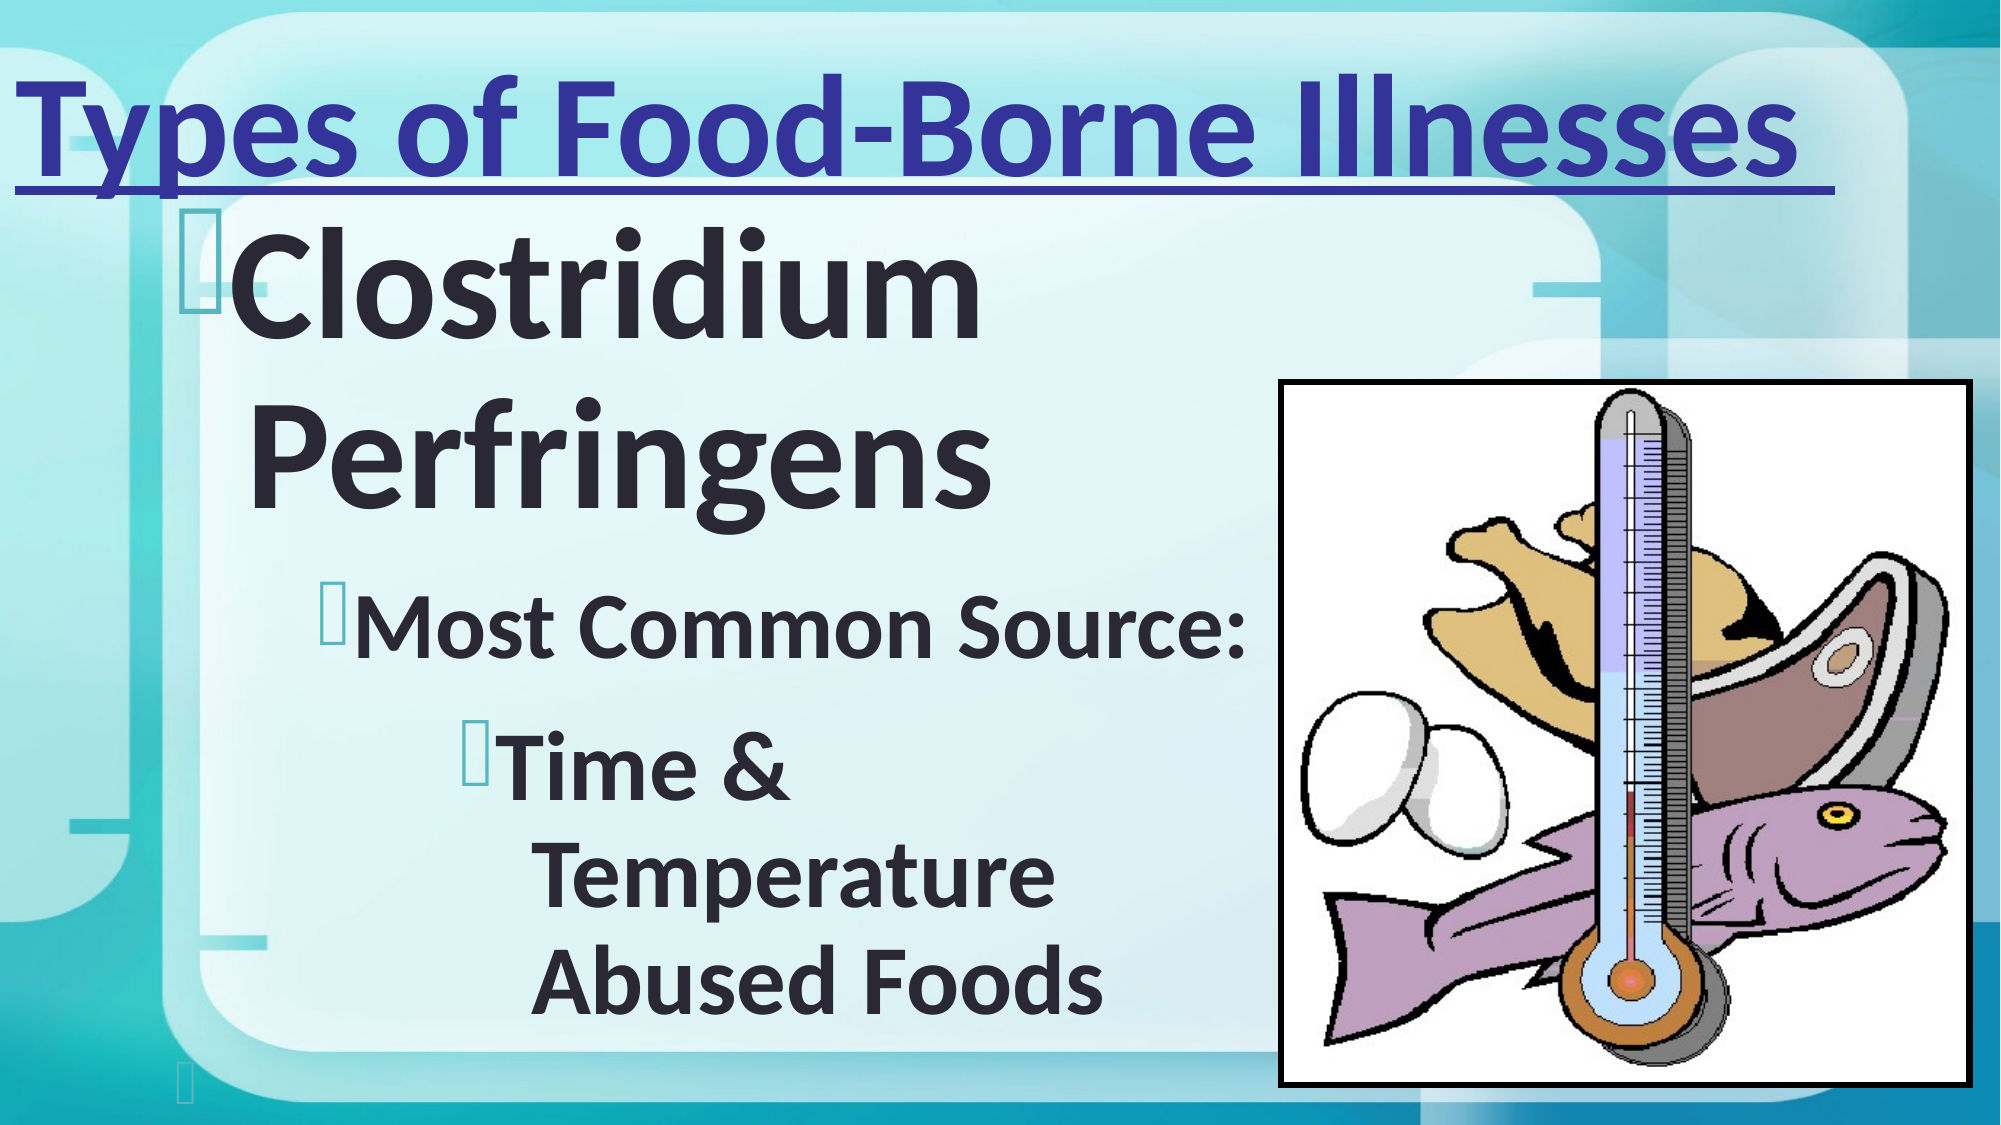

Types of Food-Borne Illnesses
# Clostridium Perfringens
Most Common Source:
Time & Temperature Abused Foods